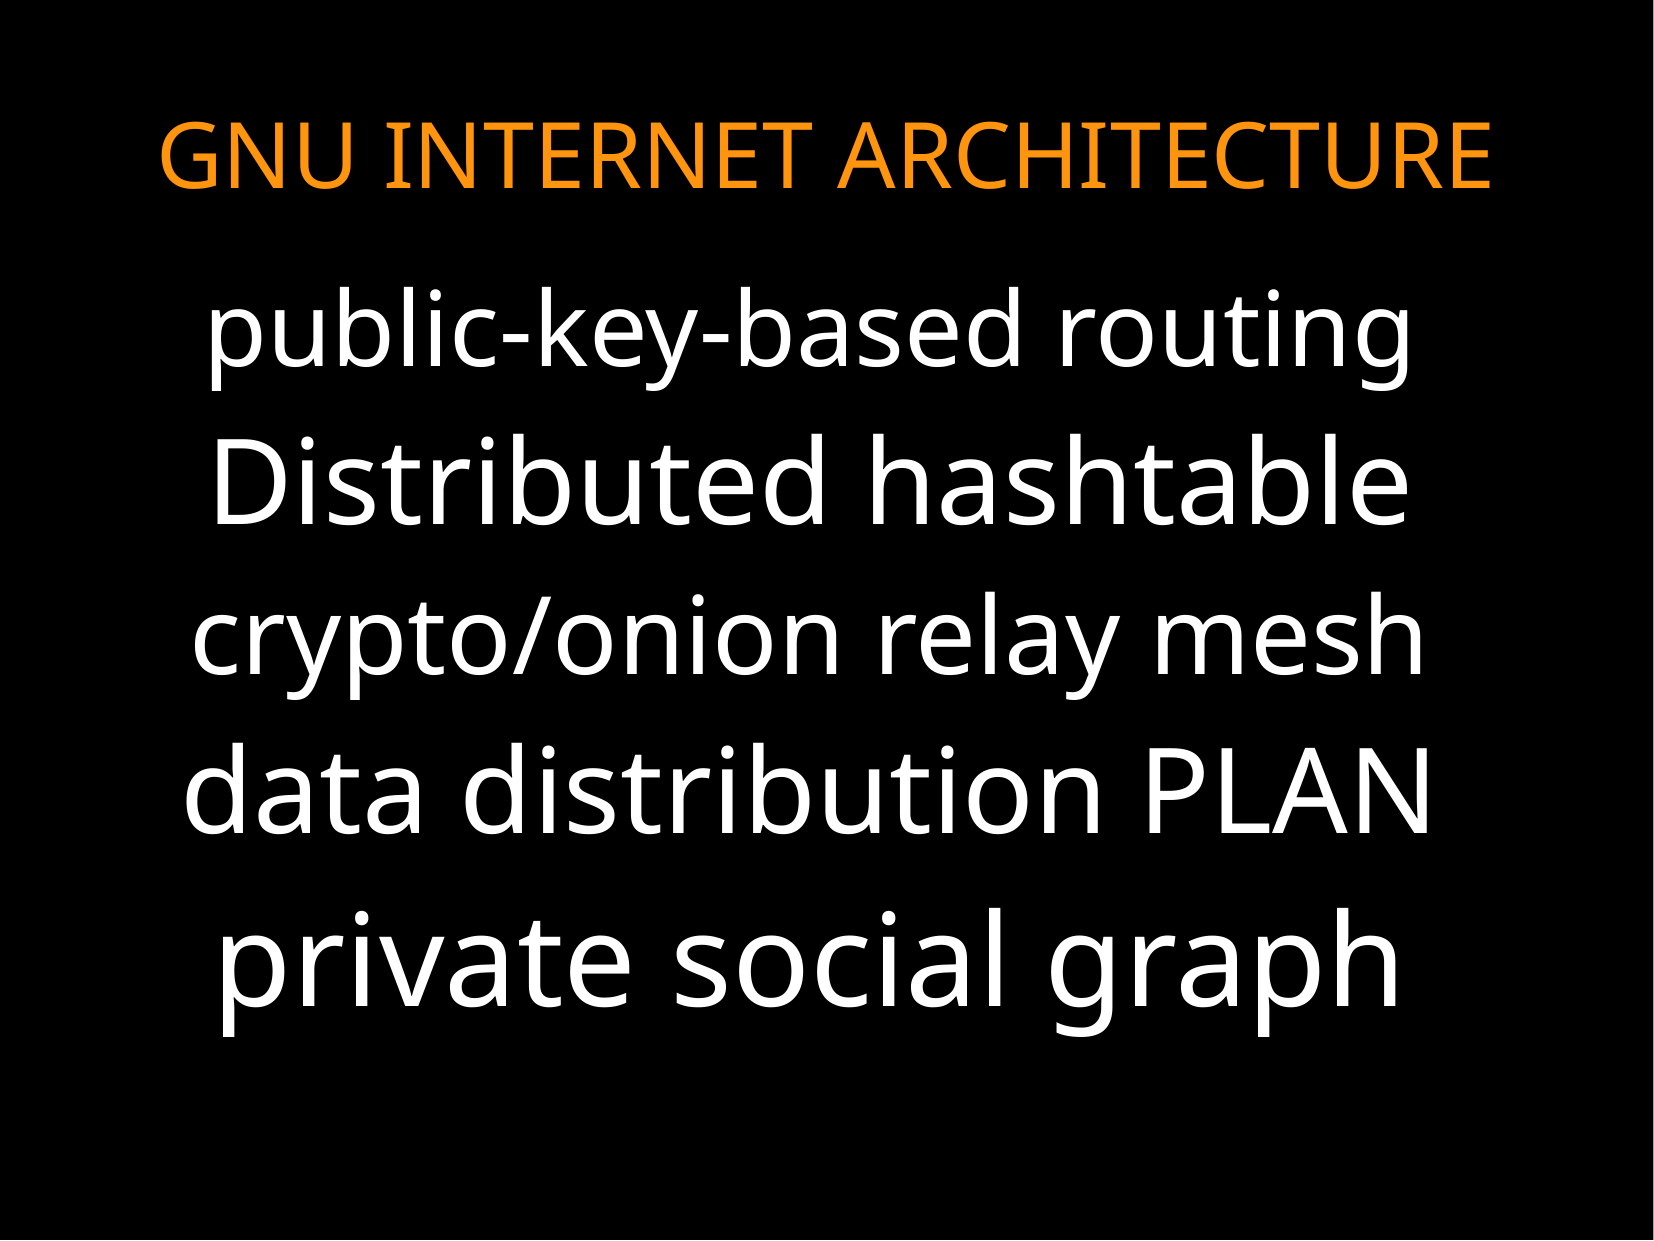

# GNU INTERNET ARCHITECTURE
public-key-based routing
Distributed hashtable
crypto/onion relay mesh
data distribution PLAN
private social graph